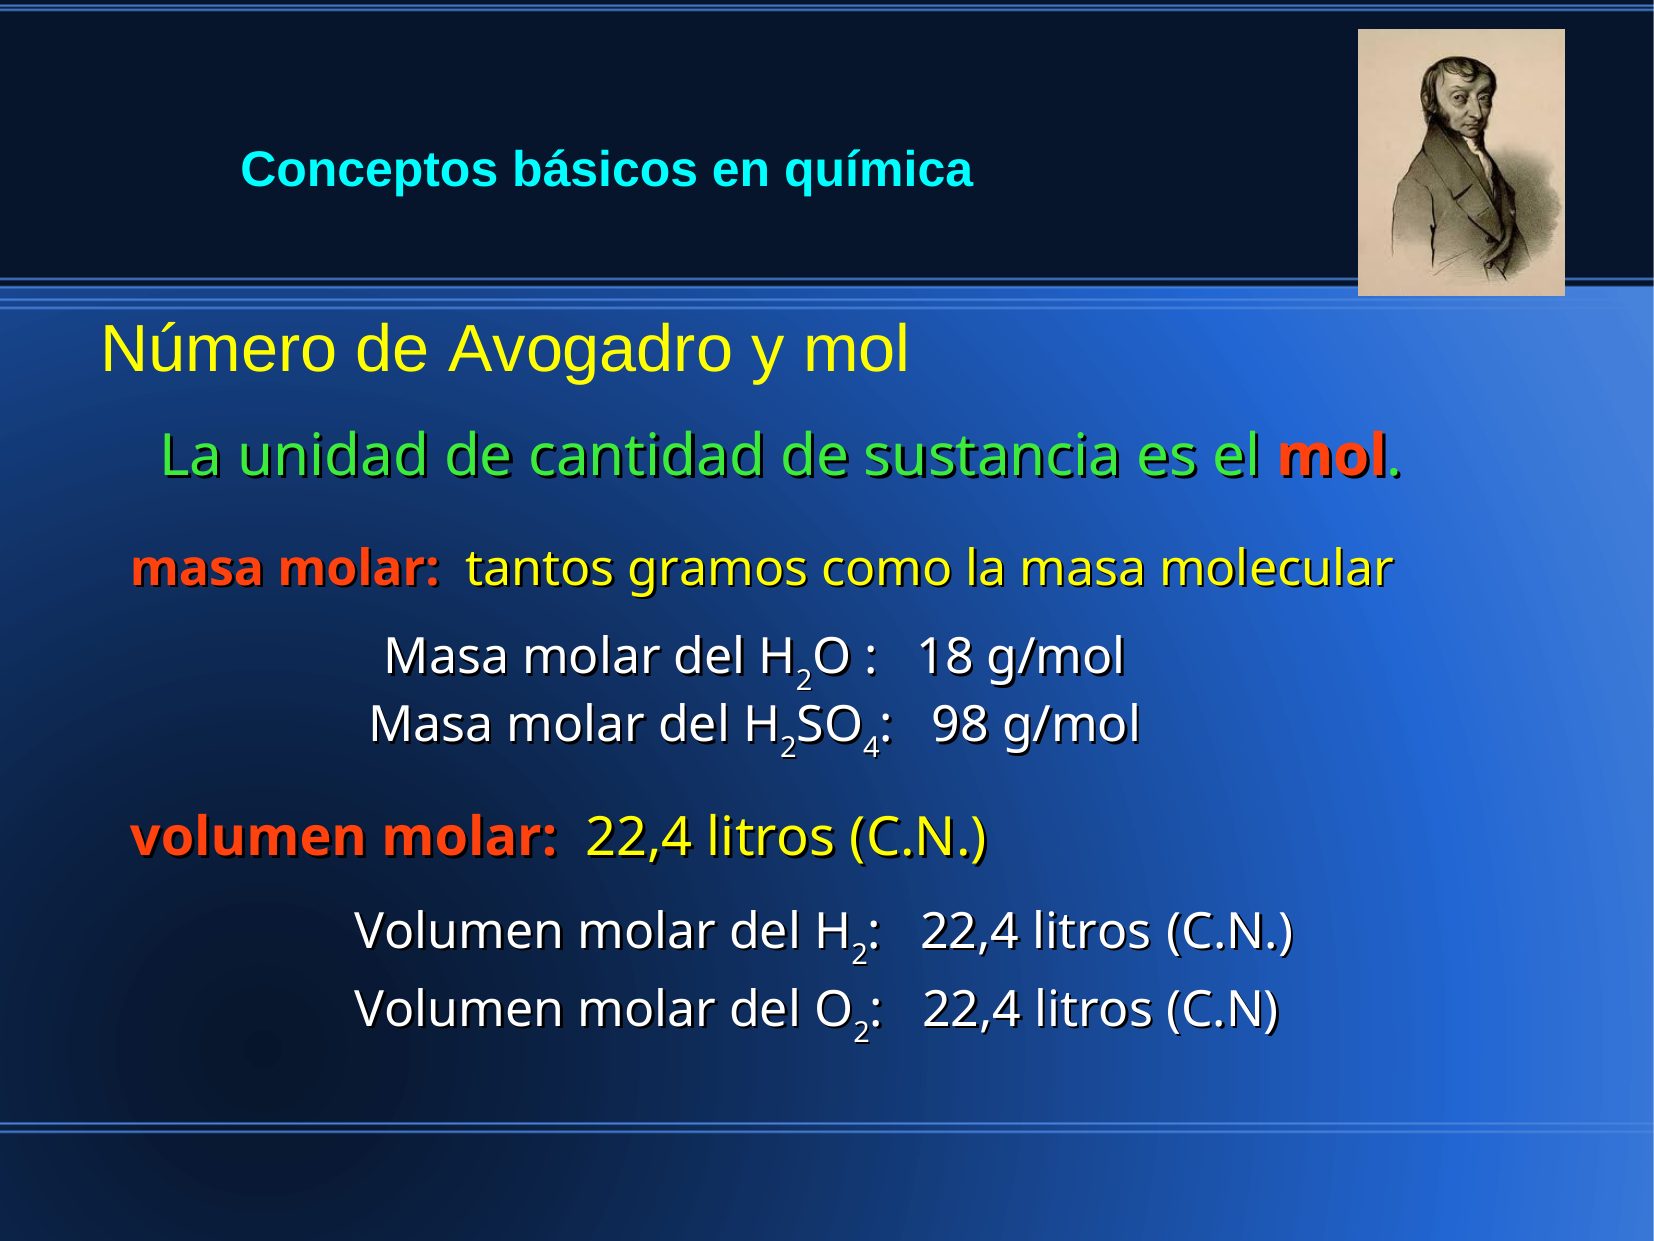

Conceptos básicos en química
# Número de Avogadro y mol
La unidad de cantidad de sustancia es el mol.
masa molar: tantos gramos como la masa molecular
Masa molar del H2O : 18 g/mol
 Masa molar del H2SO4: 98 g/mol
volumen molar: 22,4 litros (C.N.)
Volumen molar del H2: 22,4 litros (C.N.)
Volumen molar del O2: 22,4 litros (C.N)